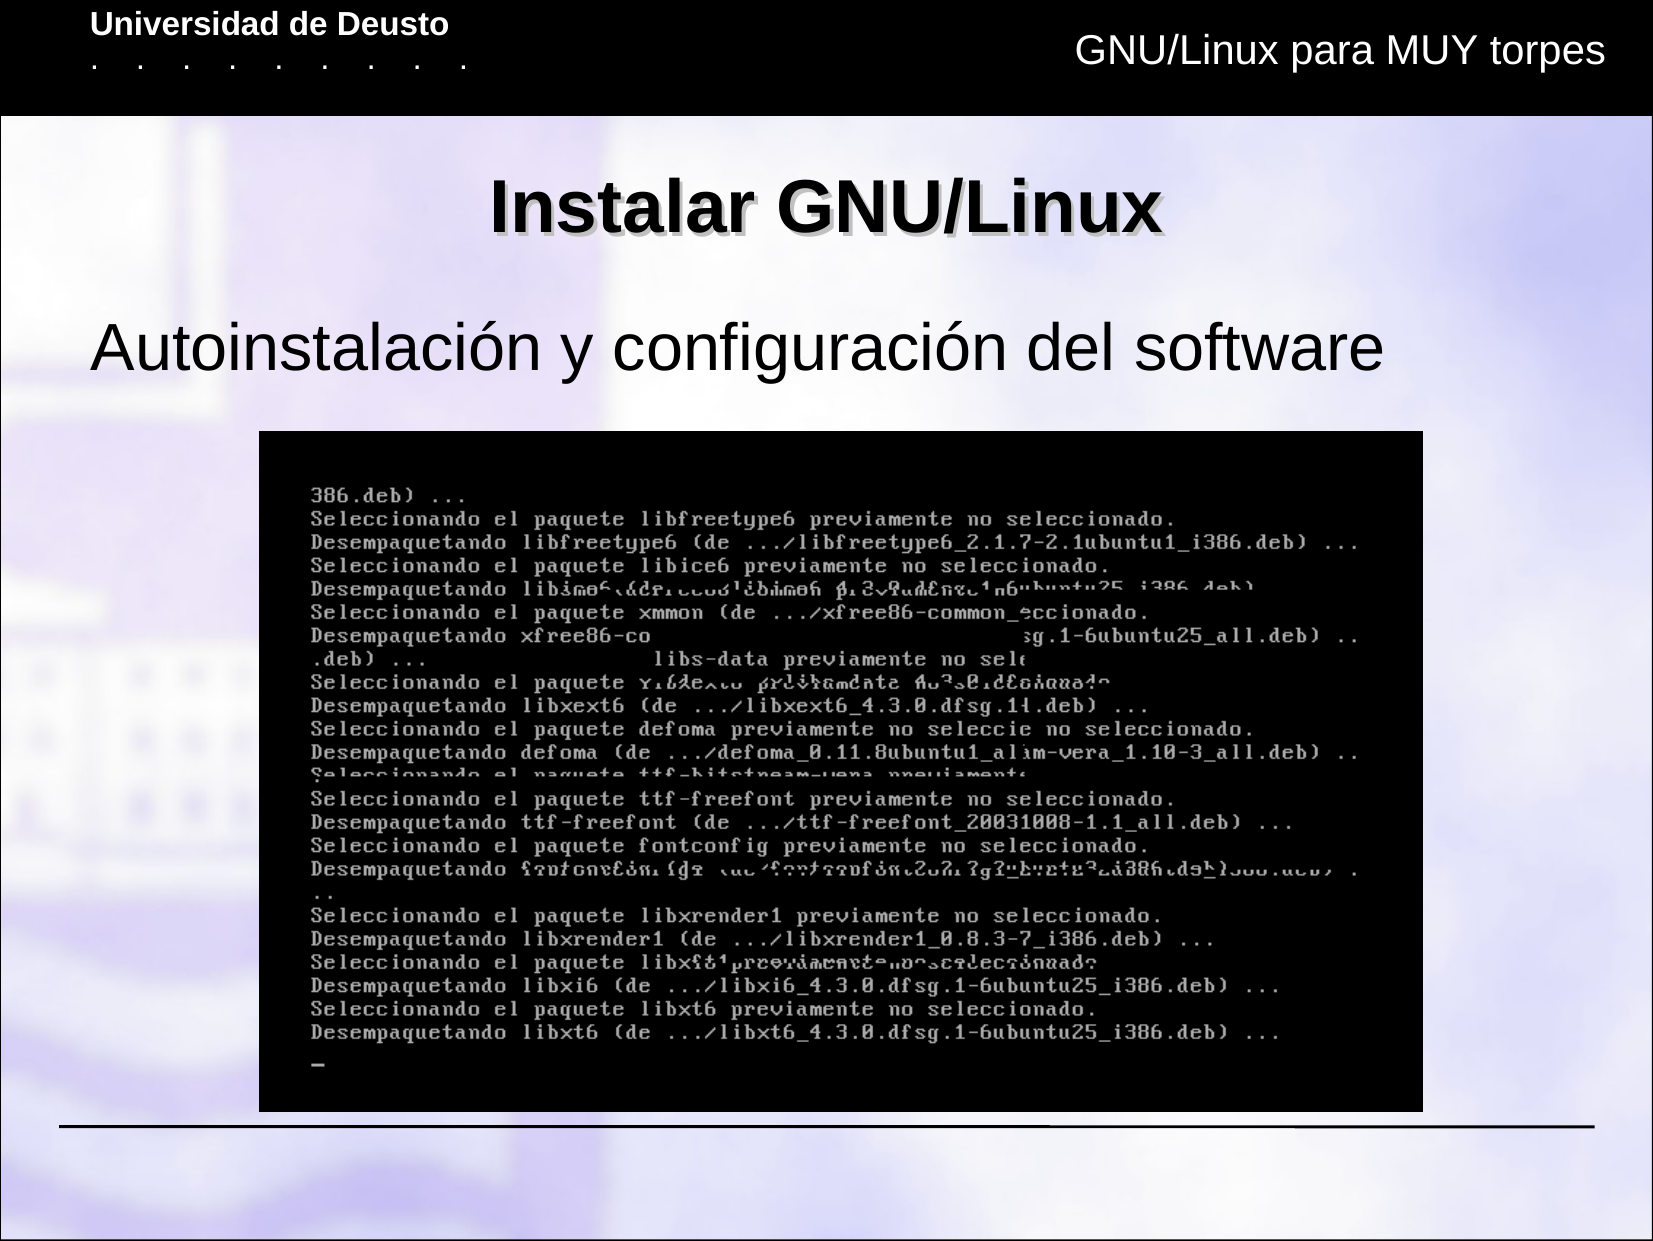

# Instalar GNU/Linux
Autoinstalación y configuración del software